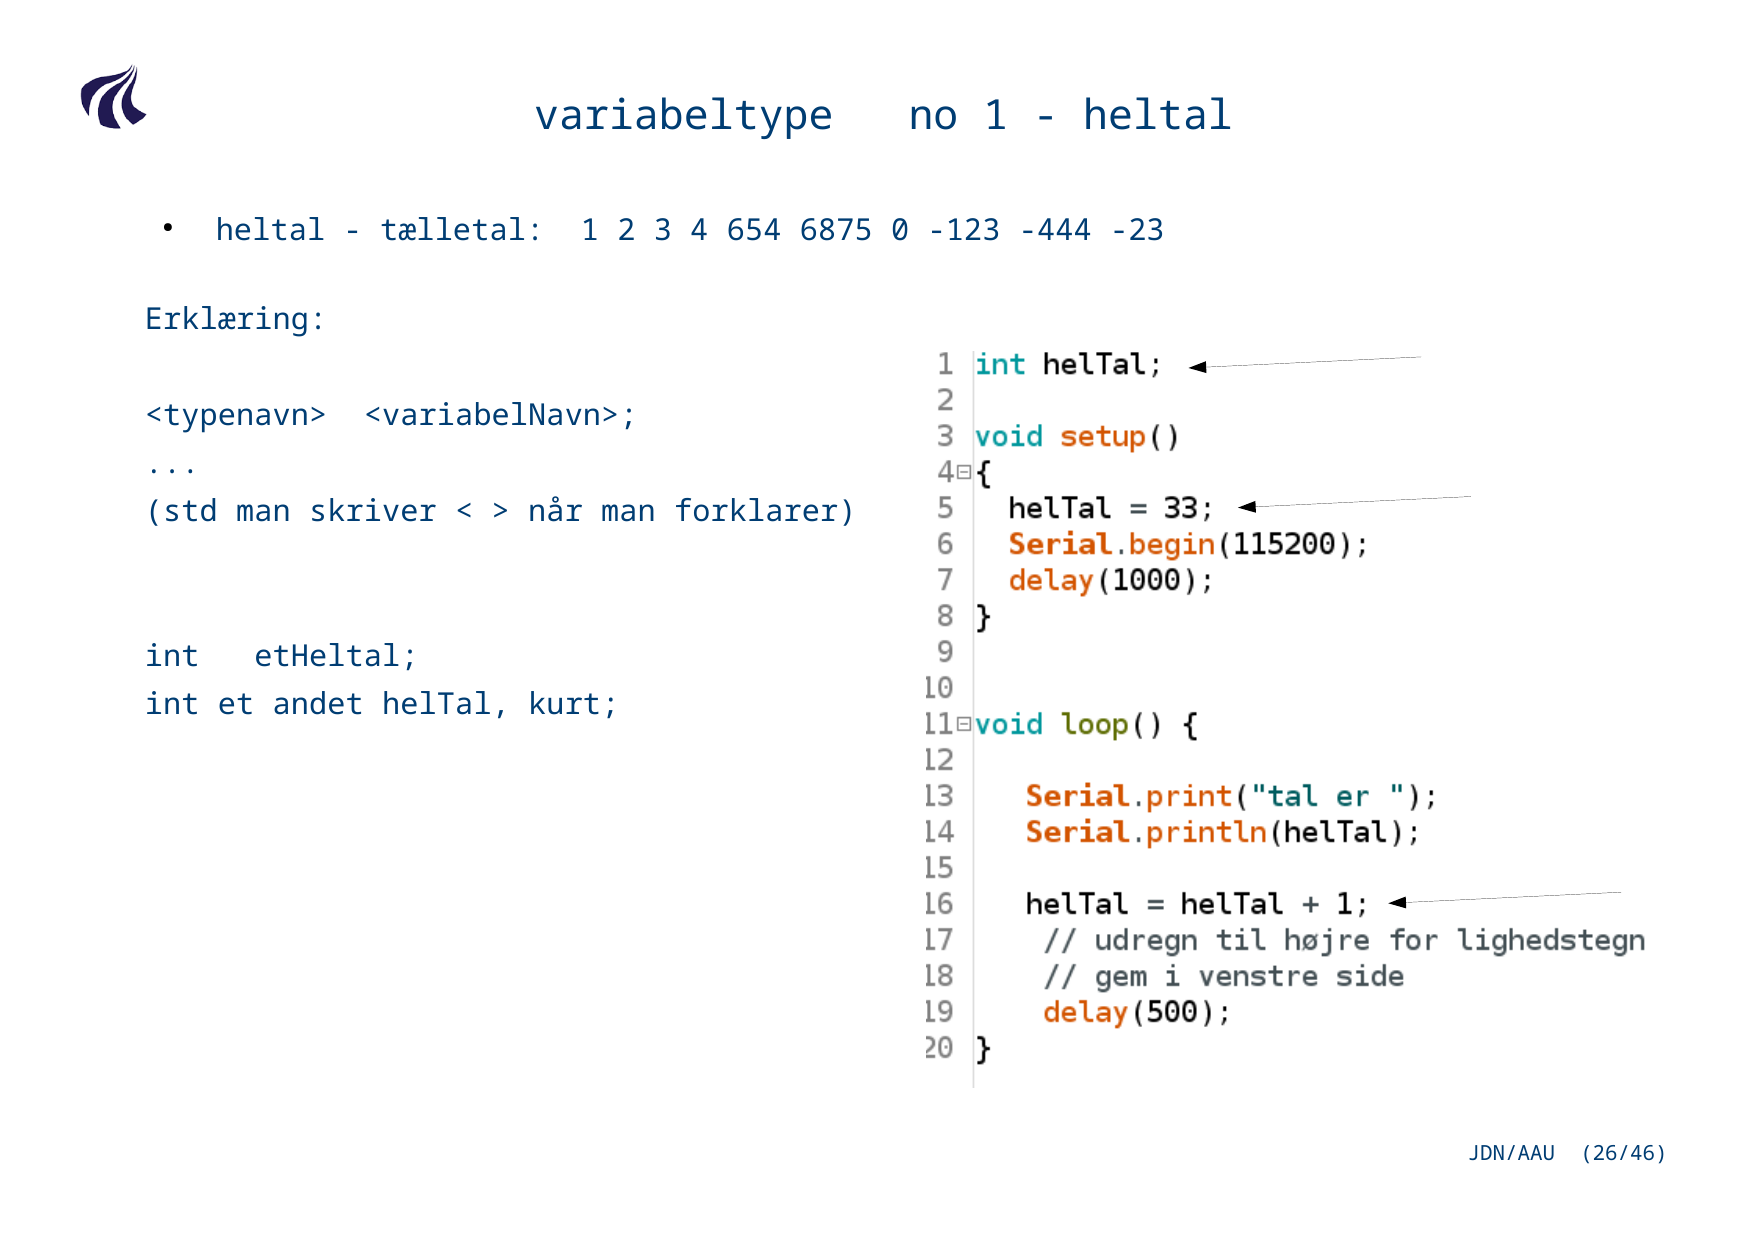

# variabeltype no 1 - heltal
heltal - tælletal: 1 2 3 4 654 6875 0 -123 -444 -23
Erklæring:
<typenavn> <variabelNavn>;
...
(std man skriver < > når man forklarer)
int etHeltal;
int et andet helTal, kurt;